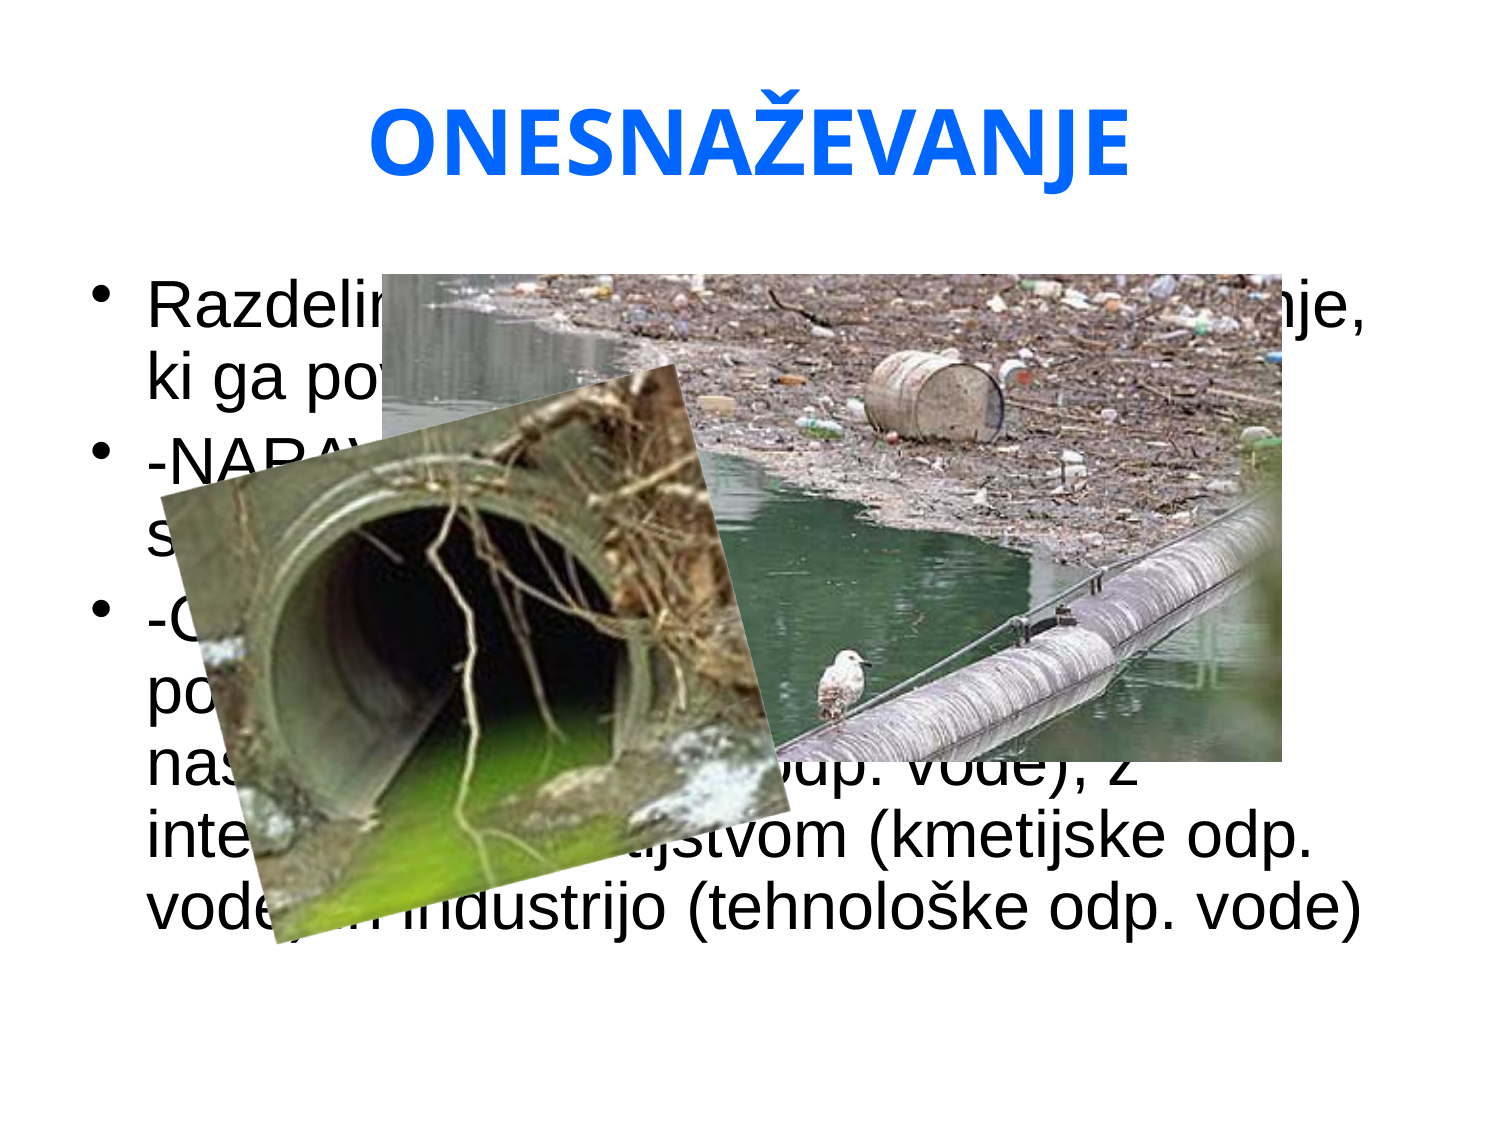

# ONESNAŽEVANJE
Razdelimo na naravno in onesnaževanje, ki ga povzroča človek
-NARAVNO: povzroča narava s svojim spreminjanjem
-ČLOVEKOVO ONESNAŽEVANJE: povzroča človek s svojo dejavnostjo; v naseljih (komunalne odp. vode), z intenzivnim kmetijstvom (kmetijske odp. vode) in industrijo (tehnološke odp. vode)